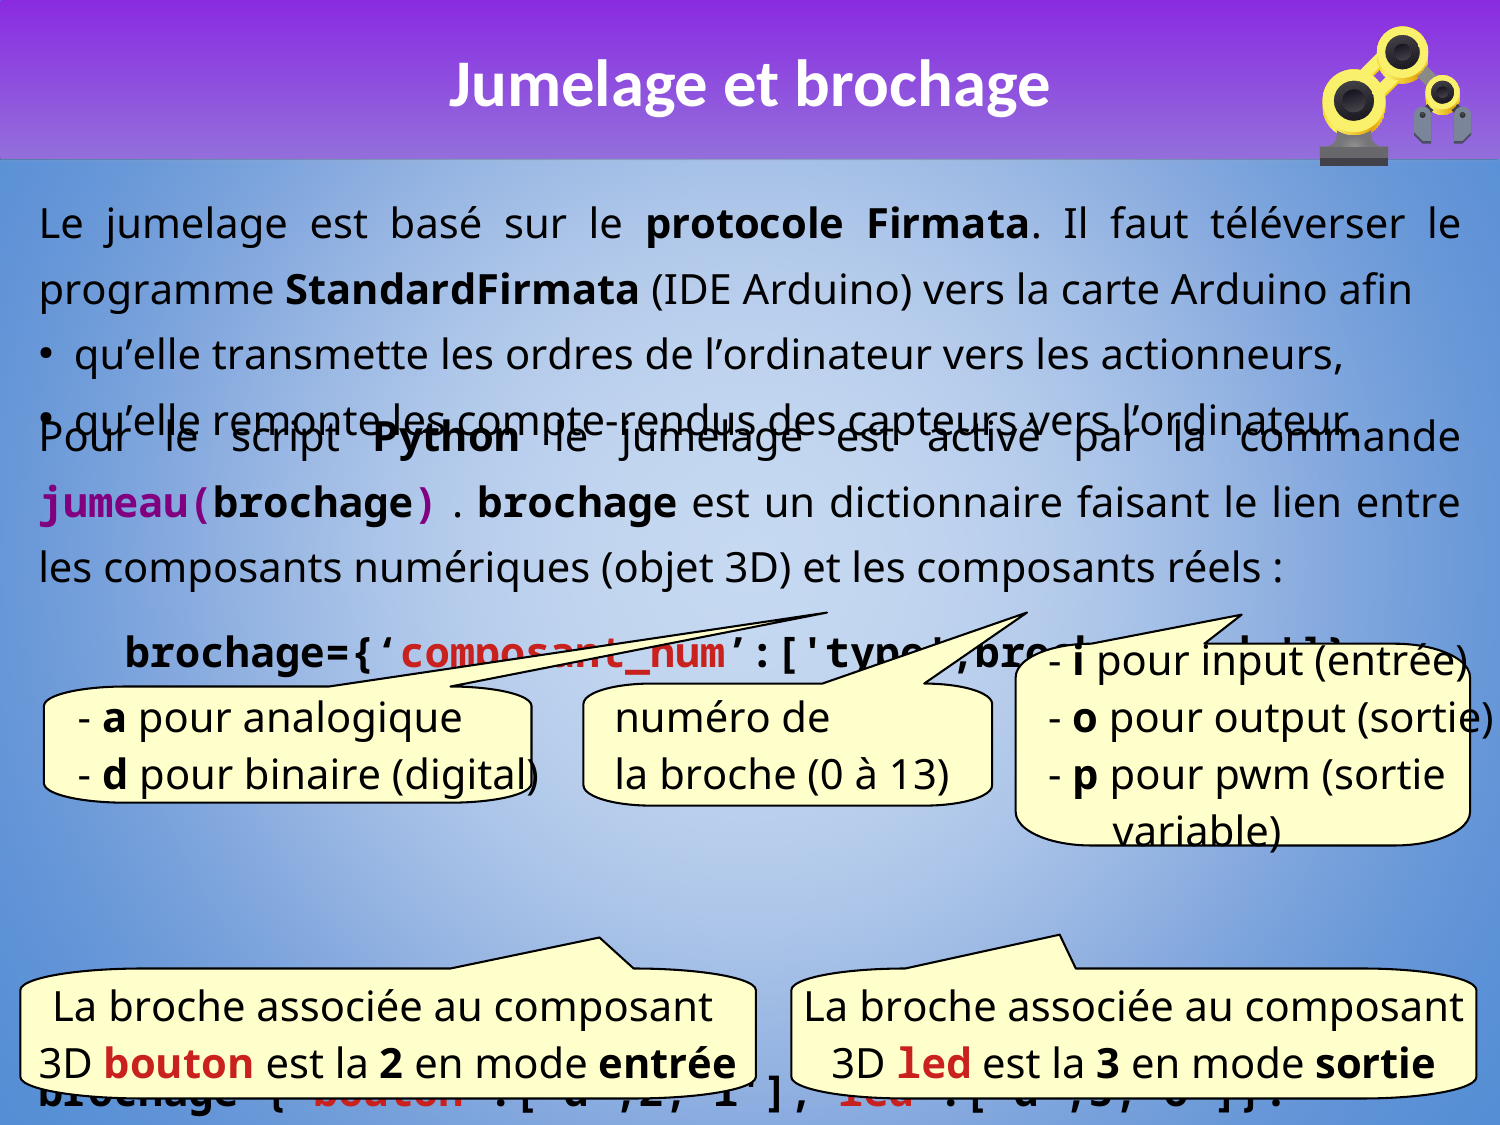

Jumelage et brochage
Le jumelage est basé sur le protocole Firmata. Il faut téléverser le programme StandardFirmata (IDE Arduino) vers la carte Arduino afin
qu’elle transmette les ordres de l’ordinateur vers les actionneurs,
qu’elle remonte les compte-rendus des capteurs vers l’ordinateur.
Pour le script Python le jumelage est activé par la commande jumeau(brochage) . brochage est un dictionnaire faisant le lien entre les composants numériques (objet 3D) et les composants réels :
brochage={‘composant_num’:['type',broche,'mode']}.
Par exemple :
brochage={‘bouton’:['d',2,'i'],’led’:['d',3,'o']}.
- i pour input (entrée)
- o pour output (sortie)
- p pour pwm (sortie
 variable)
numéro de
la broche (0 à 13)
- a pour analogique
- d pour binaire (digital)
La broche associée au composant
3D bouton est la 2 en mode entrée
La broche associée au composant
3D led est la 3 en mode sortie